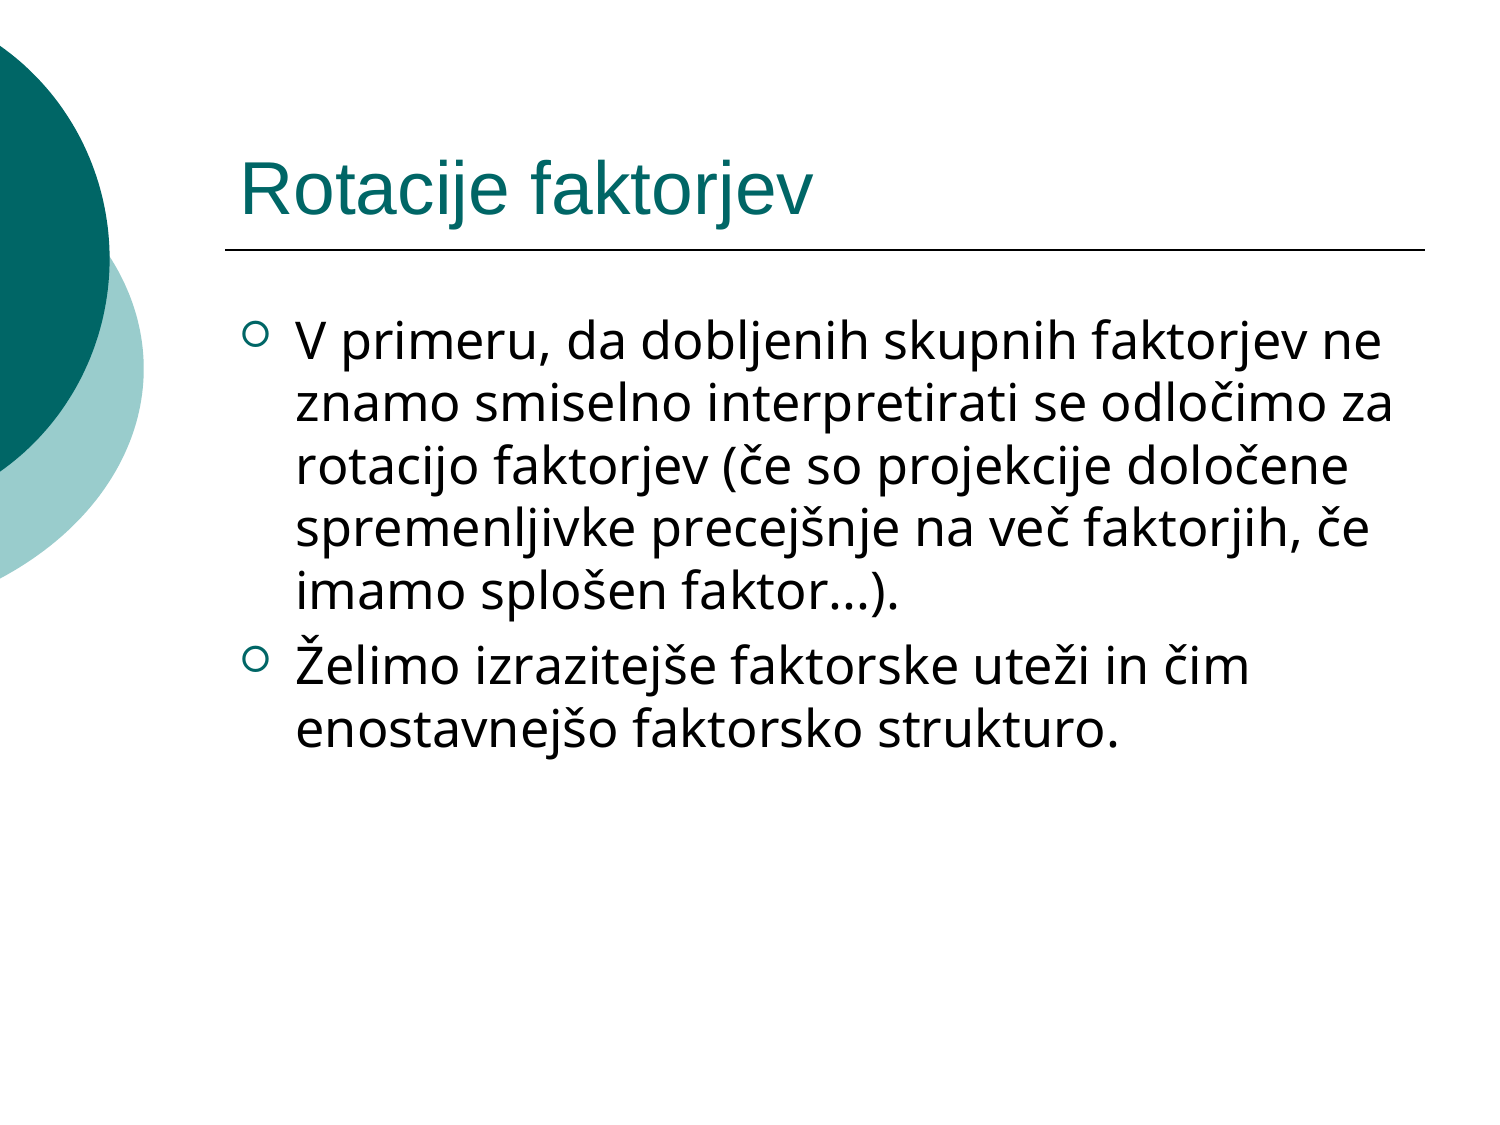

# Rotacije faktorjev
V primeru, da dobljenih skupnih faktorjev ne znamo smiselno interpretirati se odločimo za rotacijo faktorjev (če so projekcije določene spremenljivke precejšnje na več faktorjih, če imamo splošen faktor...).
Želimo izrazitejše faktorske uteži in čim enostavnejšo faktorsko strukturo.